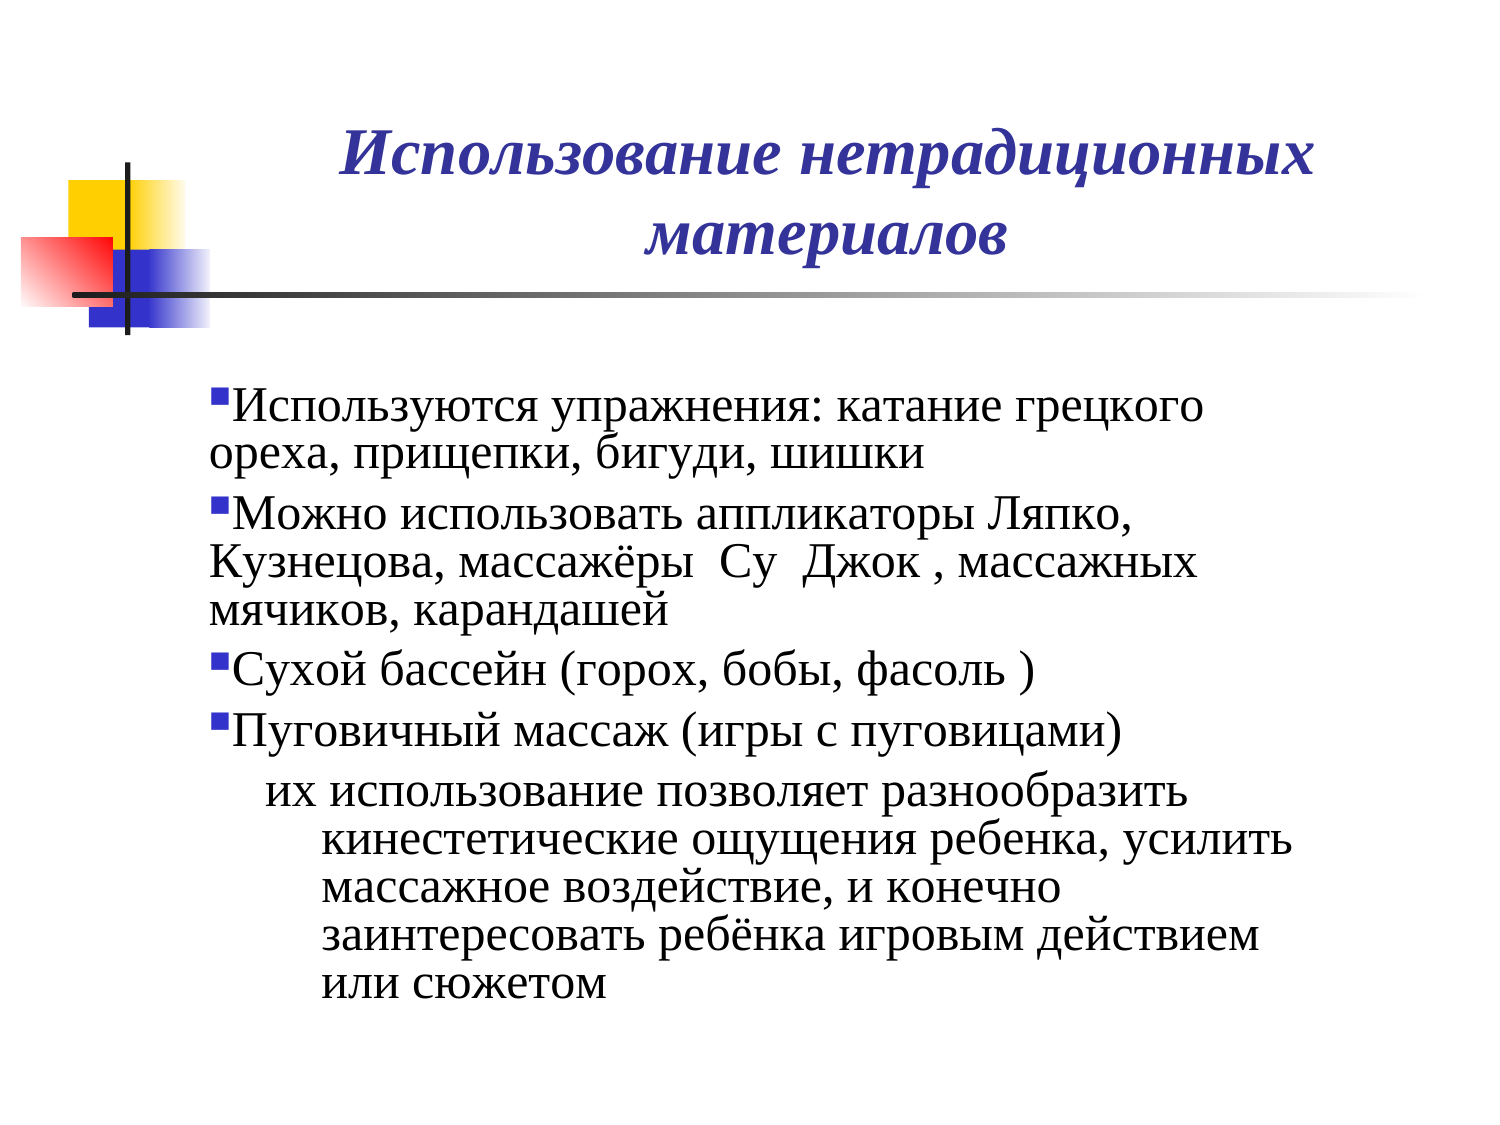

# Использование нетрадиционных материалов
Используются упражнения: катание грецкого ореха, прищепки, бигуди, шишки
Можно использовать аппликаторы Ляпко, Кузнецова, массажёры Су Джок , массажных мячиков, карандашей
Сухой бассейн (горох, бобы, фасоль )
Пуговичный массаж (игры с пуговицами)
их использование позволяет разнообразить кинестетические ощущения ребенка, усилить массажное воздействие, и конечно заинтересовать ребёнка игровым действием или сюжетом